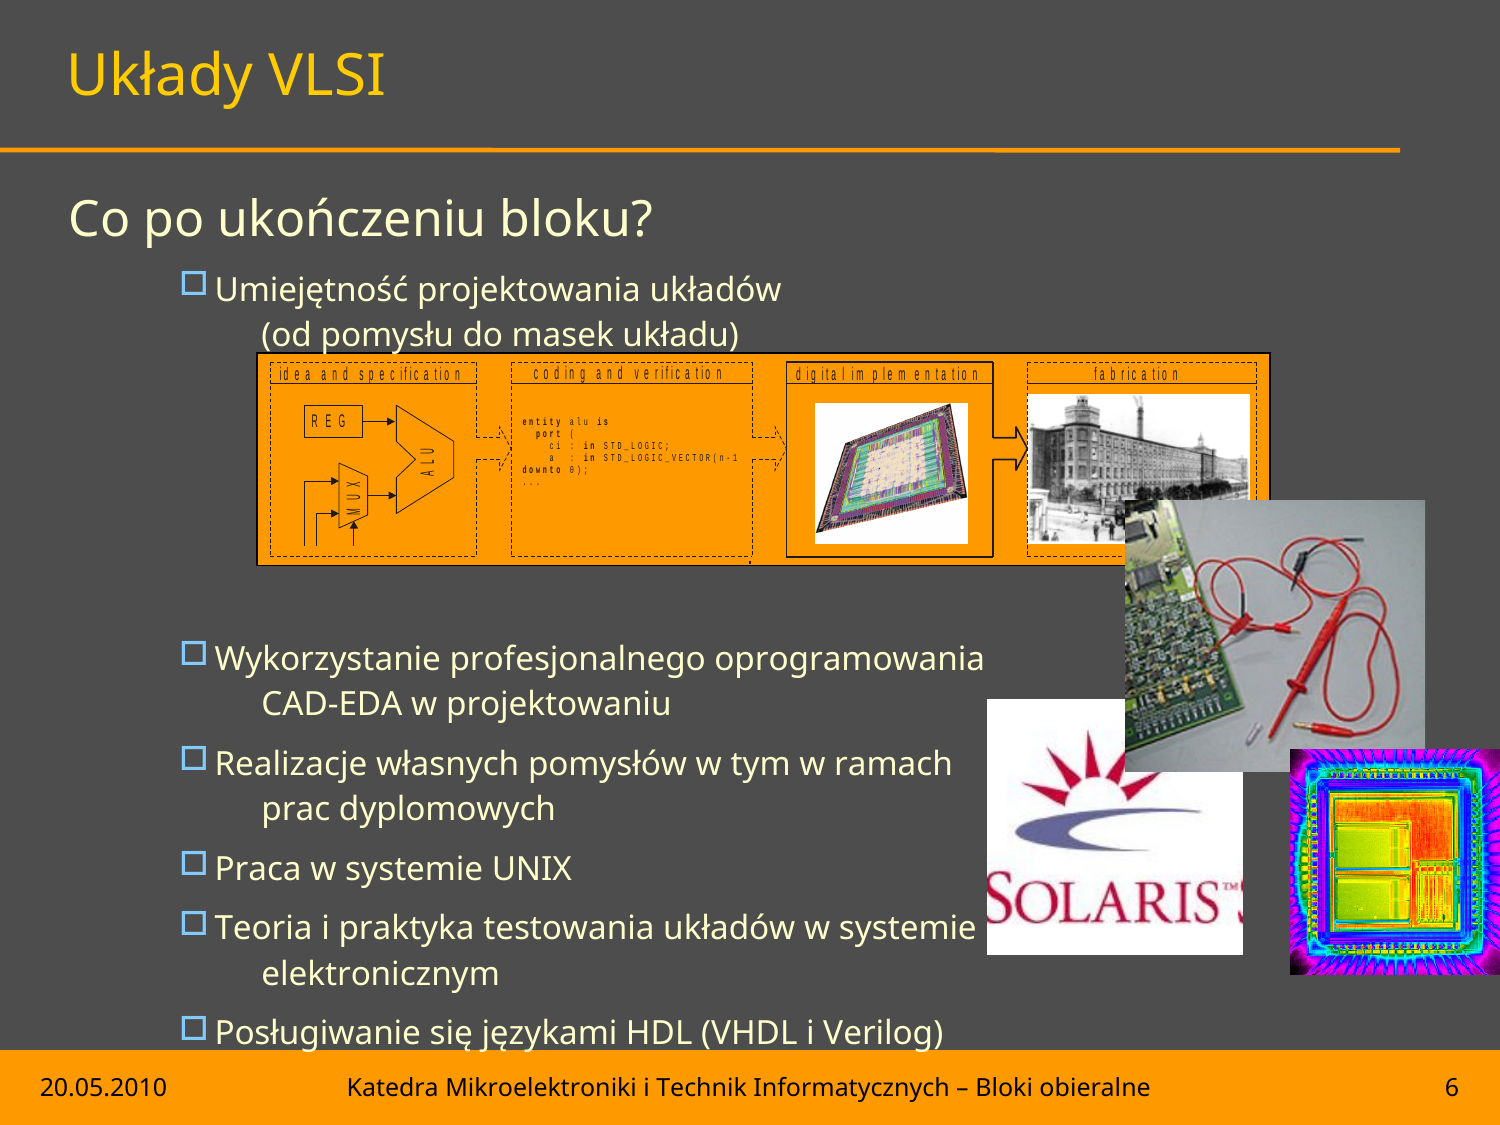

# Układy VLSI
Co po ukończeniu bloku?
Umiejętność projektowania układów
(od pomysłu do masek układu)
Wykorzystanie profesjonalnego oprogramowania CAD-EDA w projektowaniu
Realizacje własnych pomysłów w tym w ramach prac dyplomowych
Praca w systemie UNIX
Teoria i praktyka testowania układów w systemie elektronicznym
Posługiwanie się językami HDL (VHDL i Verilog)
20.05.2010
Katedra Mikroelektroniki i Technik Informatycznych – Bloki obieralne
6